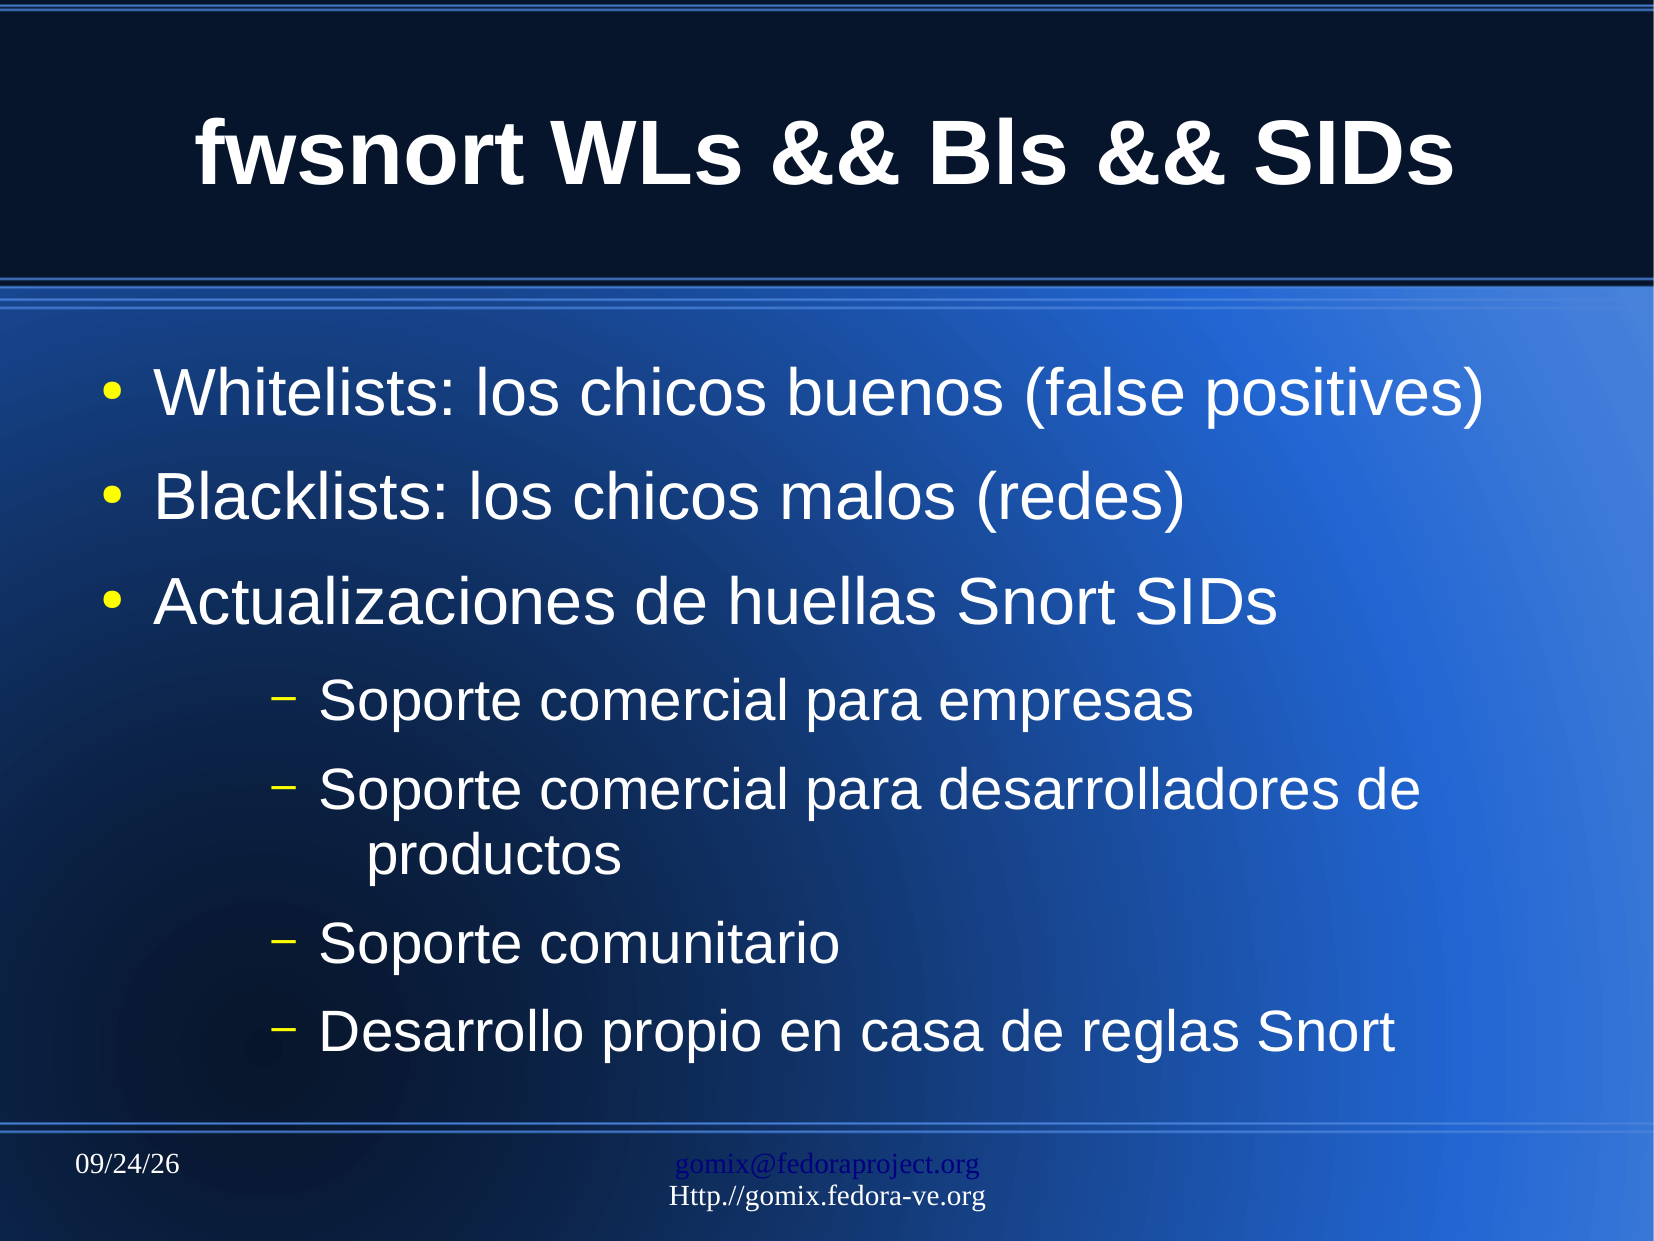

# fwsnort WLs && Bls && SIDs
Whitelists: los chicos buenos (false positives)
Blacklists: los chicos malos (redes)
Actualizaciones de huellas Snort SIDs
Soporte comercial para empresas
Soporte comercial para desarrolladores de productos
Soporte comunitario
Desarrollo propio en casa de reglas Snort